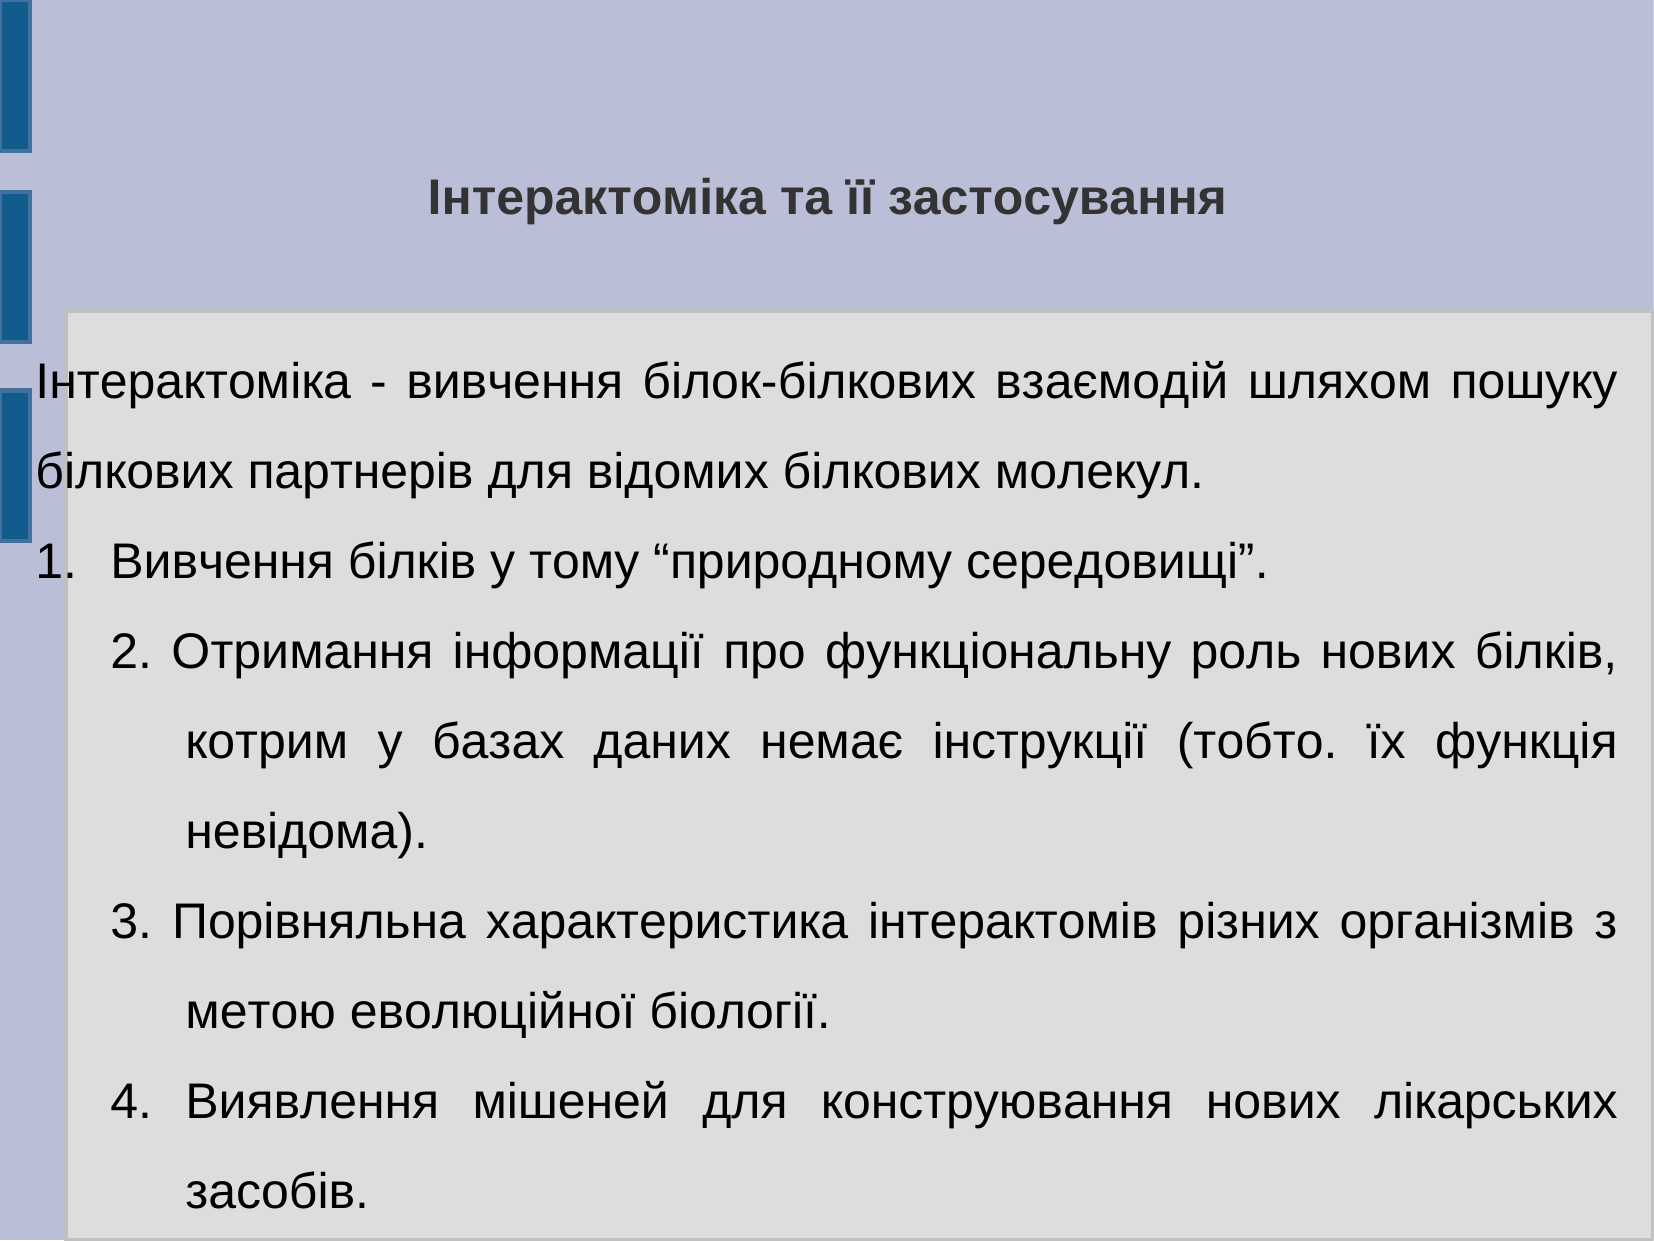

# Інтерактоміка та її застосування
Інтерактоміка - вивчення білок-білкових взаємодій шляхом пошуку білкових партнерів для відомих білкових молекул.
Вивчення білків у тому “природному середовищі”.
2. Отримання інформації про функціональну роль нових білків, котрим у базах даних немає інструкції (тобто. їх функція невідома).
3. Порівняльна характеристика інтерактомів різних організмів з метою еволюційної біології.
4. Виявлення мішеней для конструювання нових лікарських засобів.